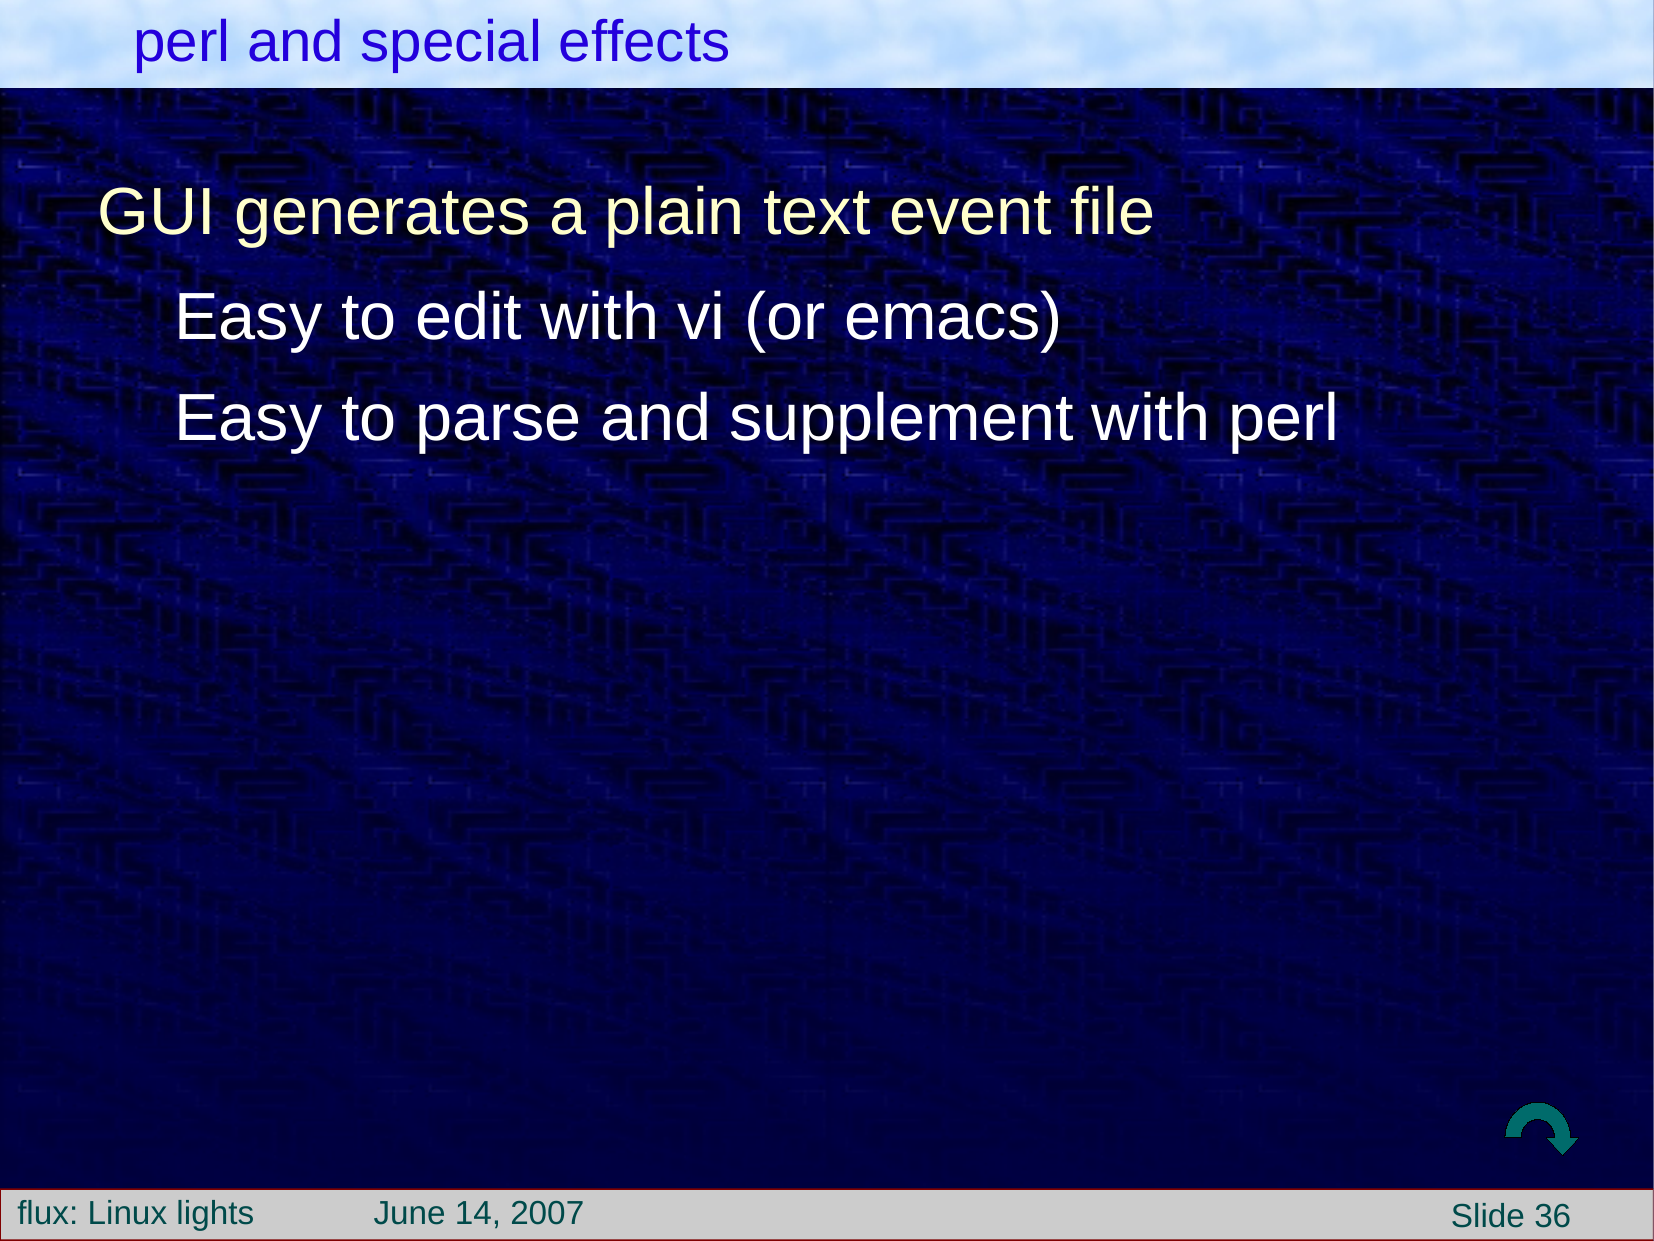

perl and special effects
# GUI generates a plain text event file
Easy to edit with vi (or emacs)
Easy to parse and supplement with perl
flux: Linux lights	June 14, 2007
Slide